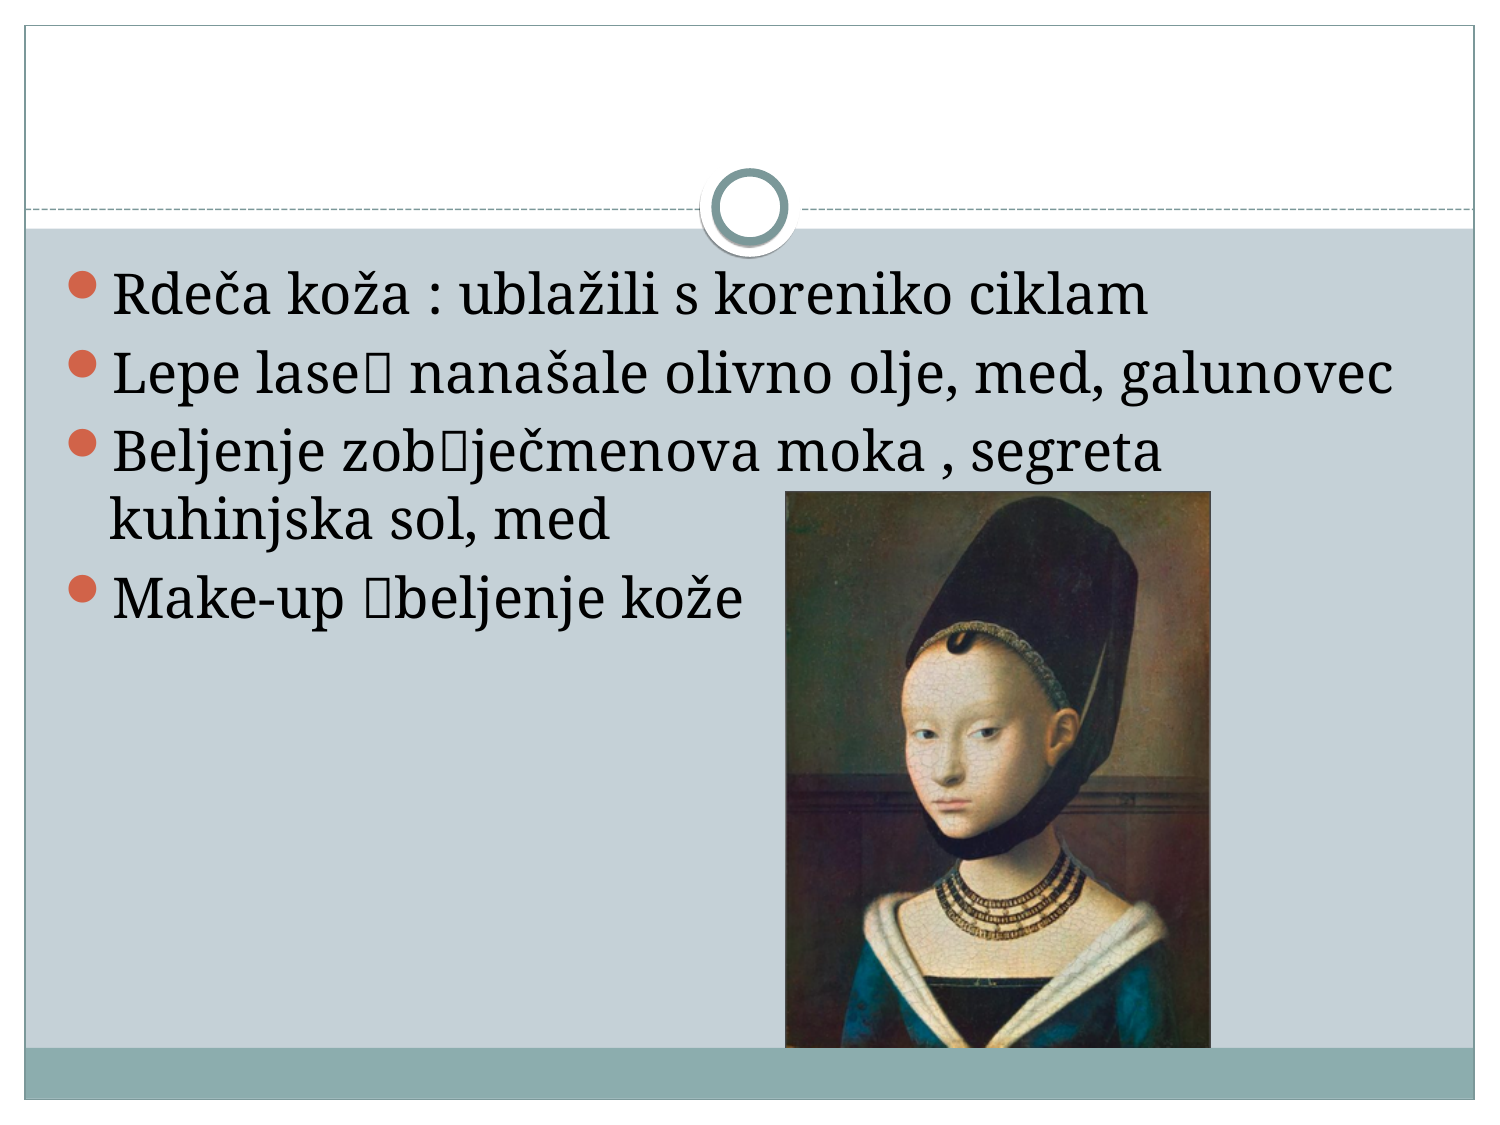

#
Rdeča koža : ublažili s koreniko ciklam
Lepe lase nanašale olivno olje, med, galunovec
Beljenje zobječmenova moka , segreta kuhinjska sol, med
Make-up beljenje kože